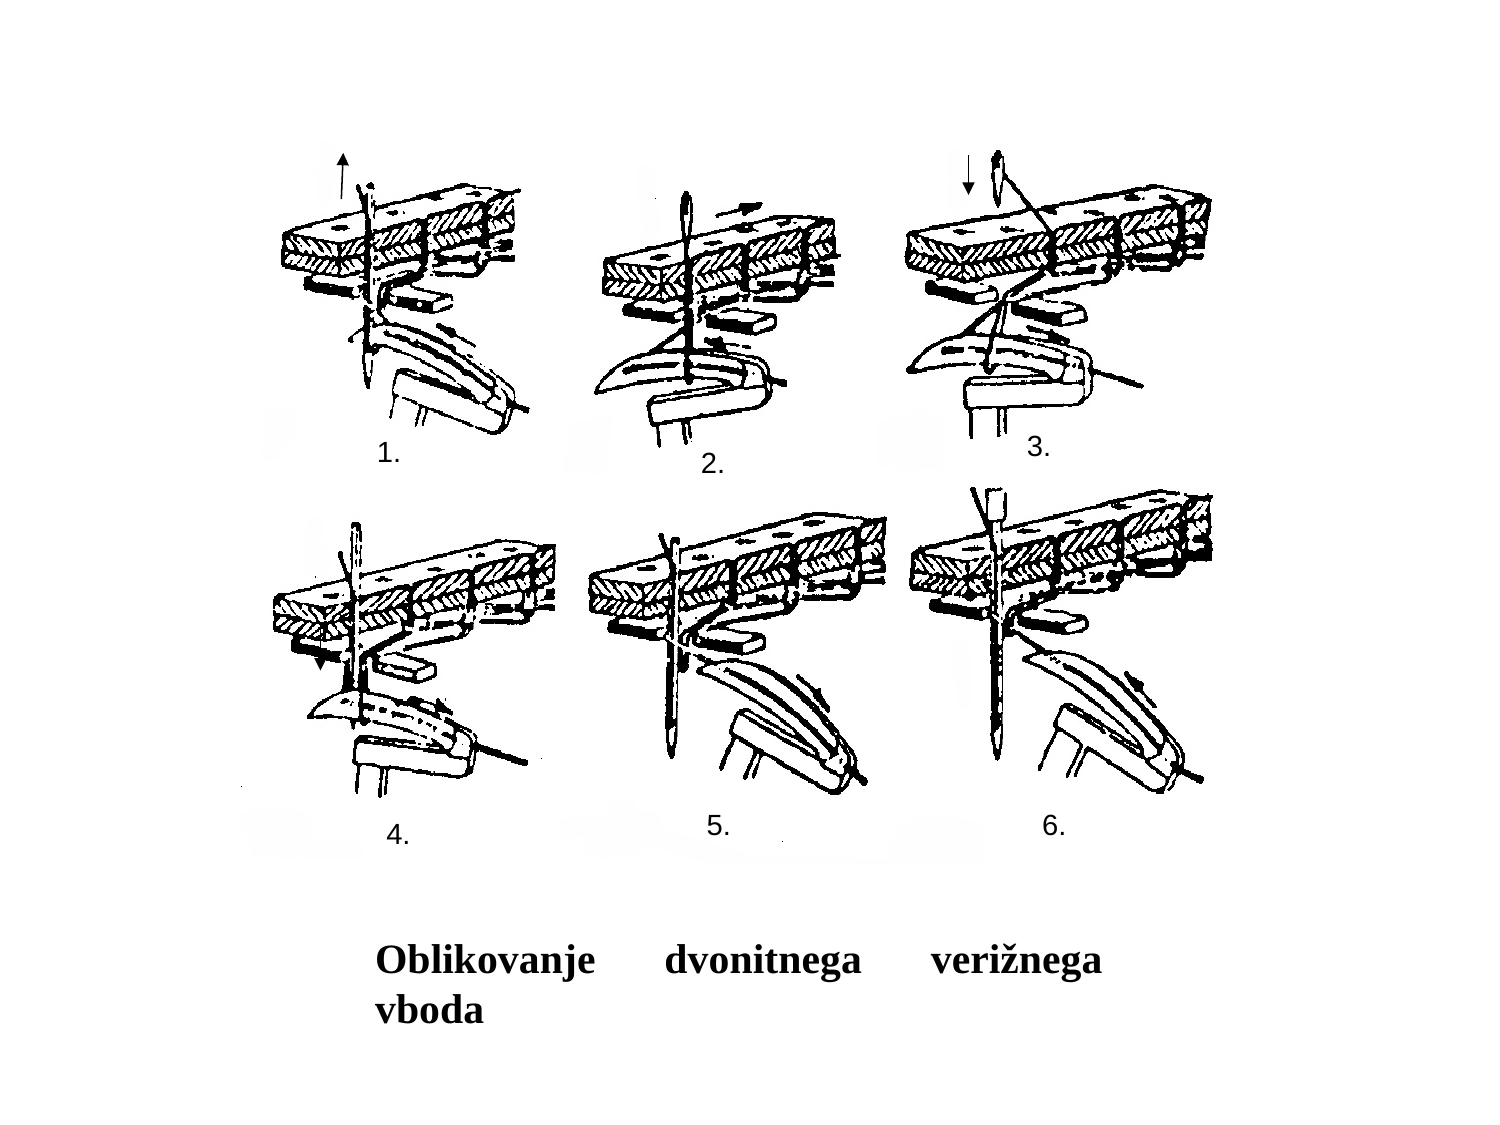

3.
1.
2.
5.
6.
4.
Oblikovanje dvonitnega verižnega vboda